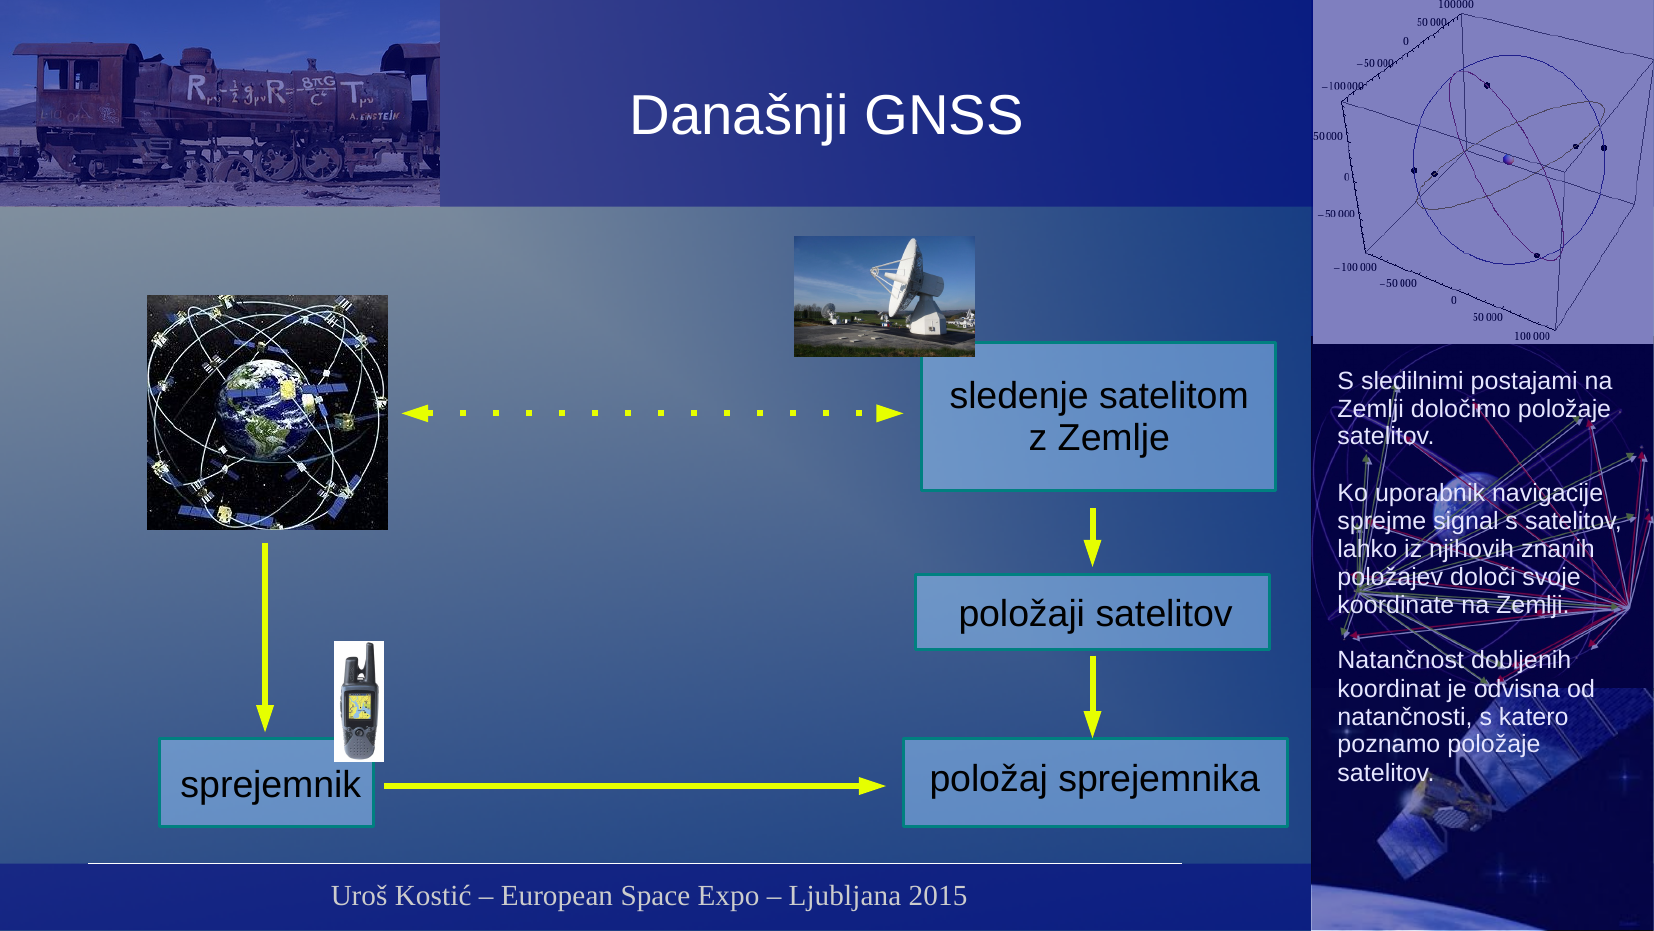

# Današnji GNSS
sledenje satelitom
z Zemlje
S sledilnimi postajami na Zemlji določimo položaje satelitov.
Ko uporabnik navigacije sprejme signal s satelitov, lahko iz njihovih znanih položajev določi svoje koordinate na Zemlji.
Natančnost dobljenih koordinat je odvisna od natančnosti, s katero poznamo položaje satelitov.
položaji satelitov
sprejemnik
položaj sprejemnika